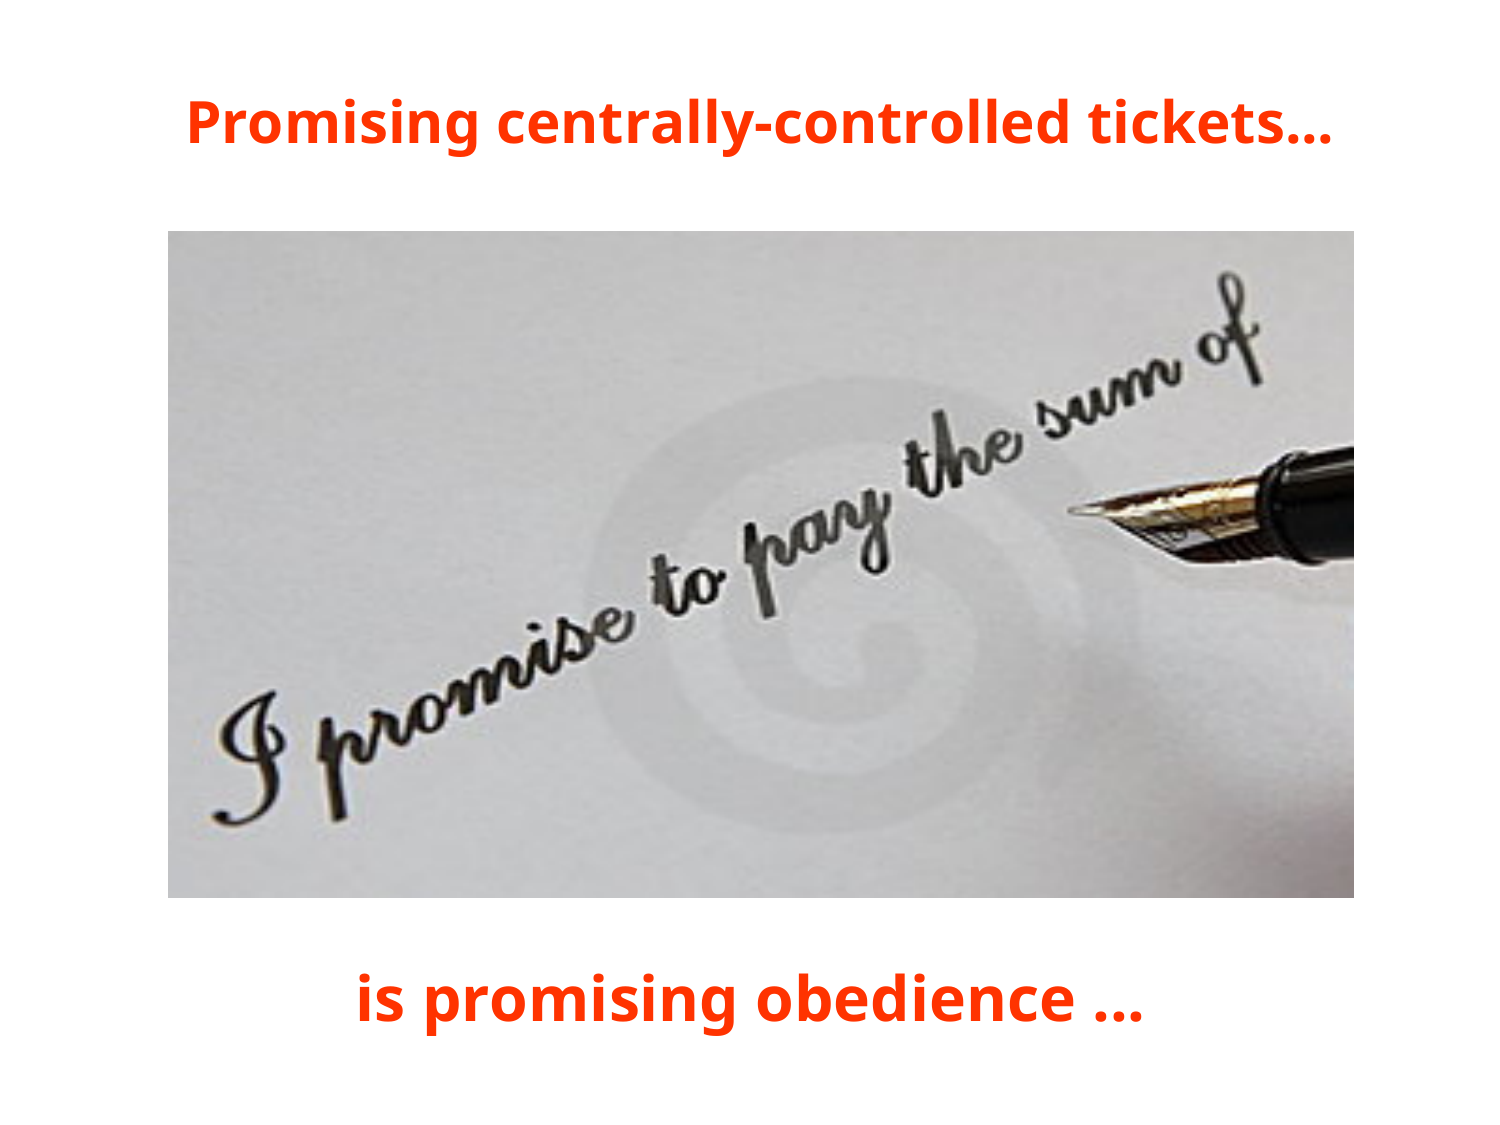

Promising centrally-controlled tickets...
is promising obedience ...